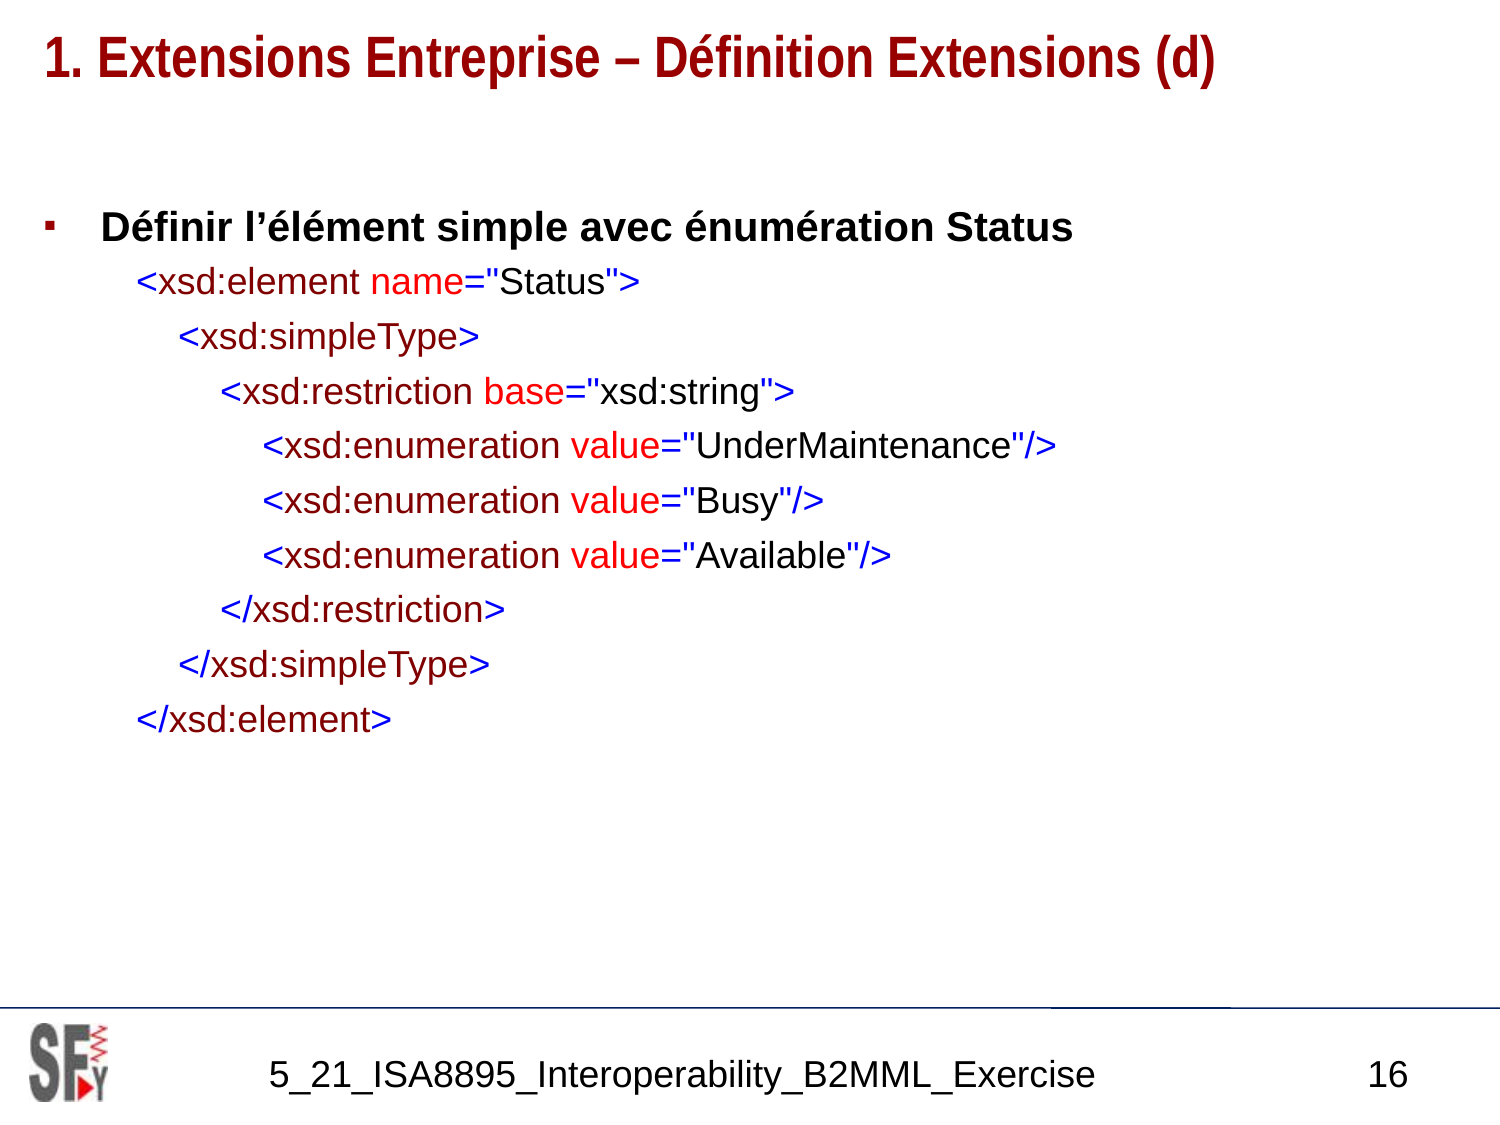

# 1. Extensions Entreprise – Définition Extensions (d)
Définir l’élément simple avec énumération Status
 <xsd:element name="Status">
 <xsd:simpleType>
 <xsd:restriction base="xsd:string">
 <xsd:enumeration value="UnderMaintenance"/>
 <xsd:enumeration value="Busy"/>
 <xsd:enumeration value="Available"/>
 </xsd:restriction>
 </xsd:simpleType>
 </xsd:element>
5_21_ISA8895_Interoperability_B2MML_Exercise